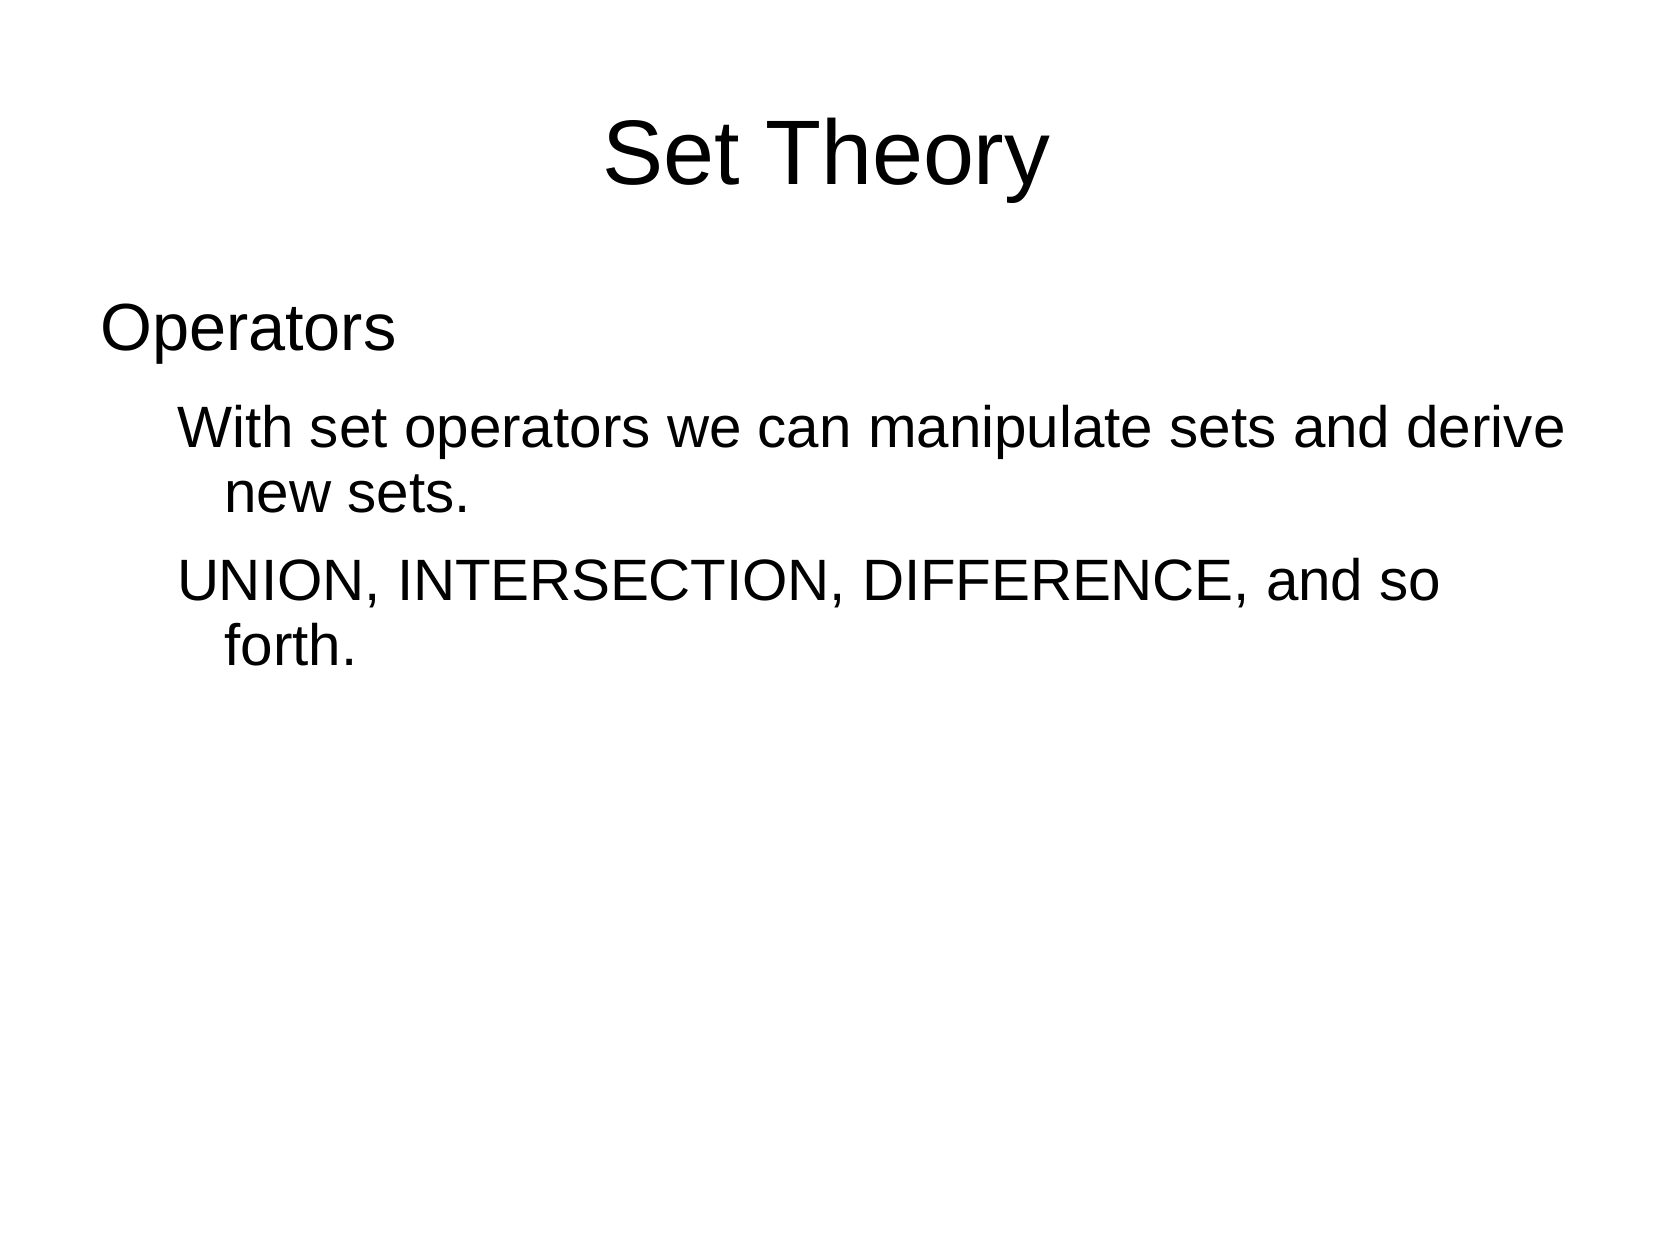

# Set Theory
Operators
With set operators we can manipulate sets and derive new sets.
UNION, INTERSECTION, DIFFERENCE, and so forth.